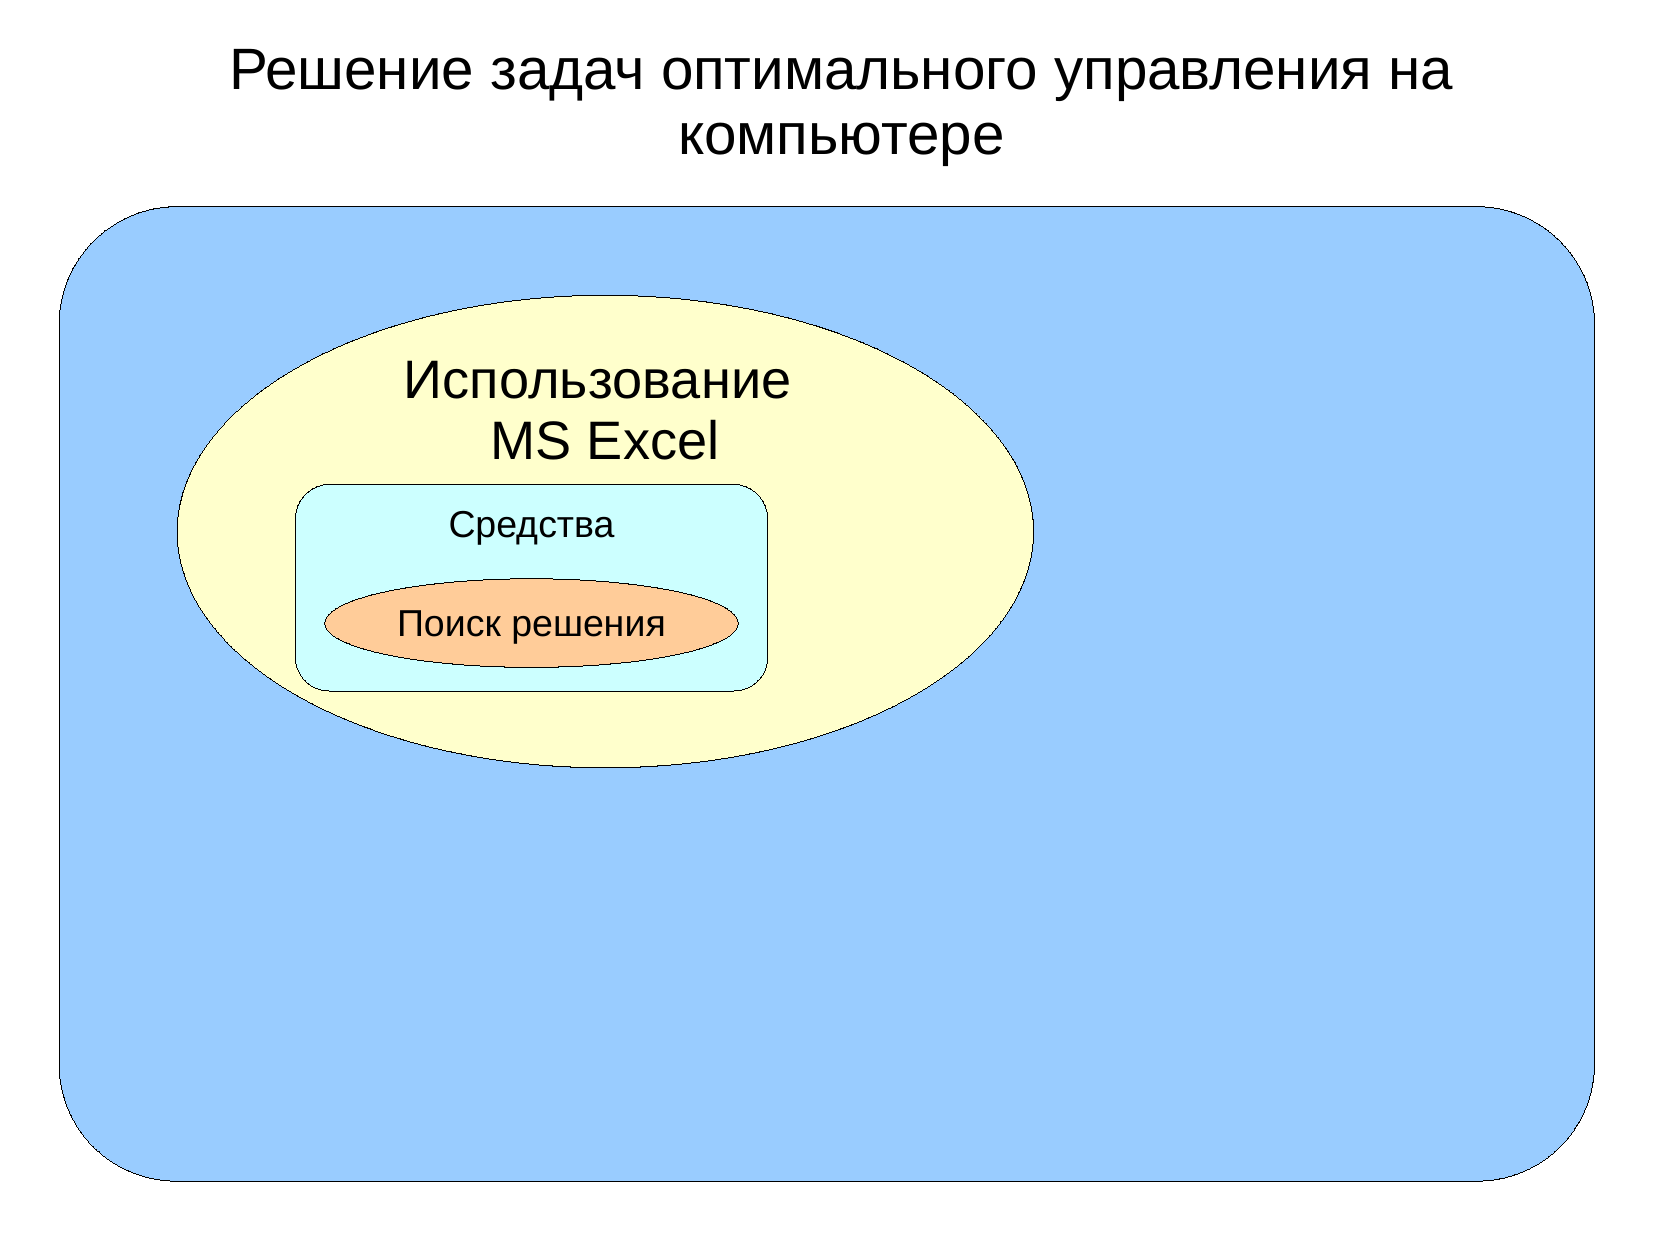

Решение задач оптимального управления на компьютере
Использование
MS Excel
Средства
Поиск решения